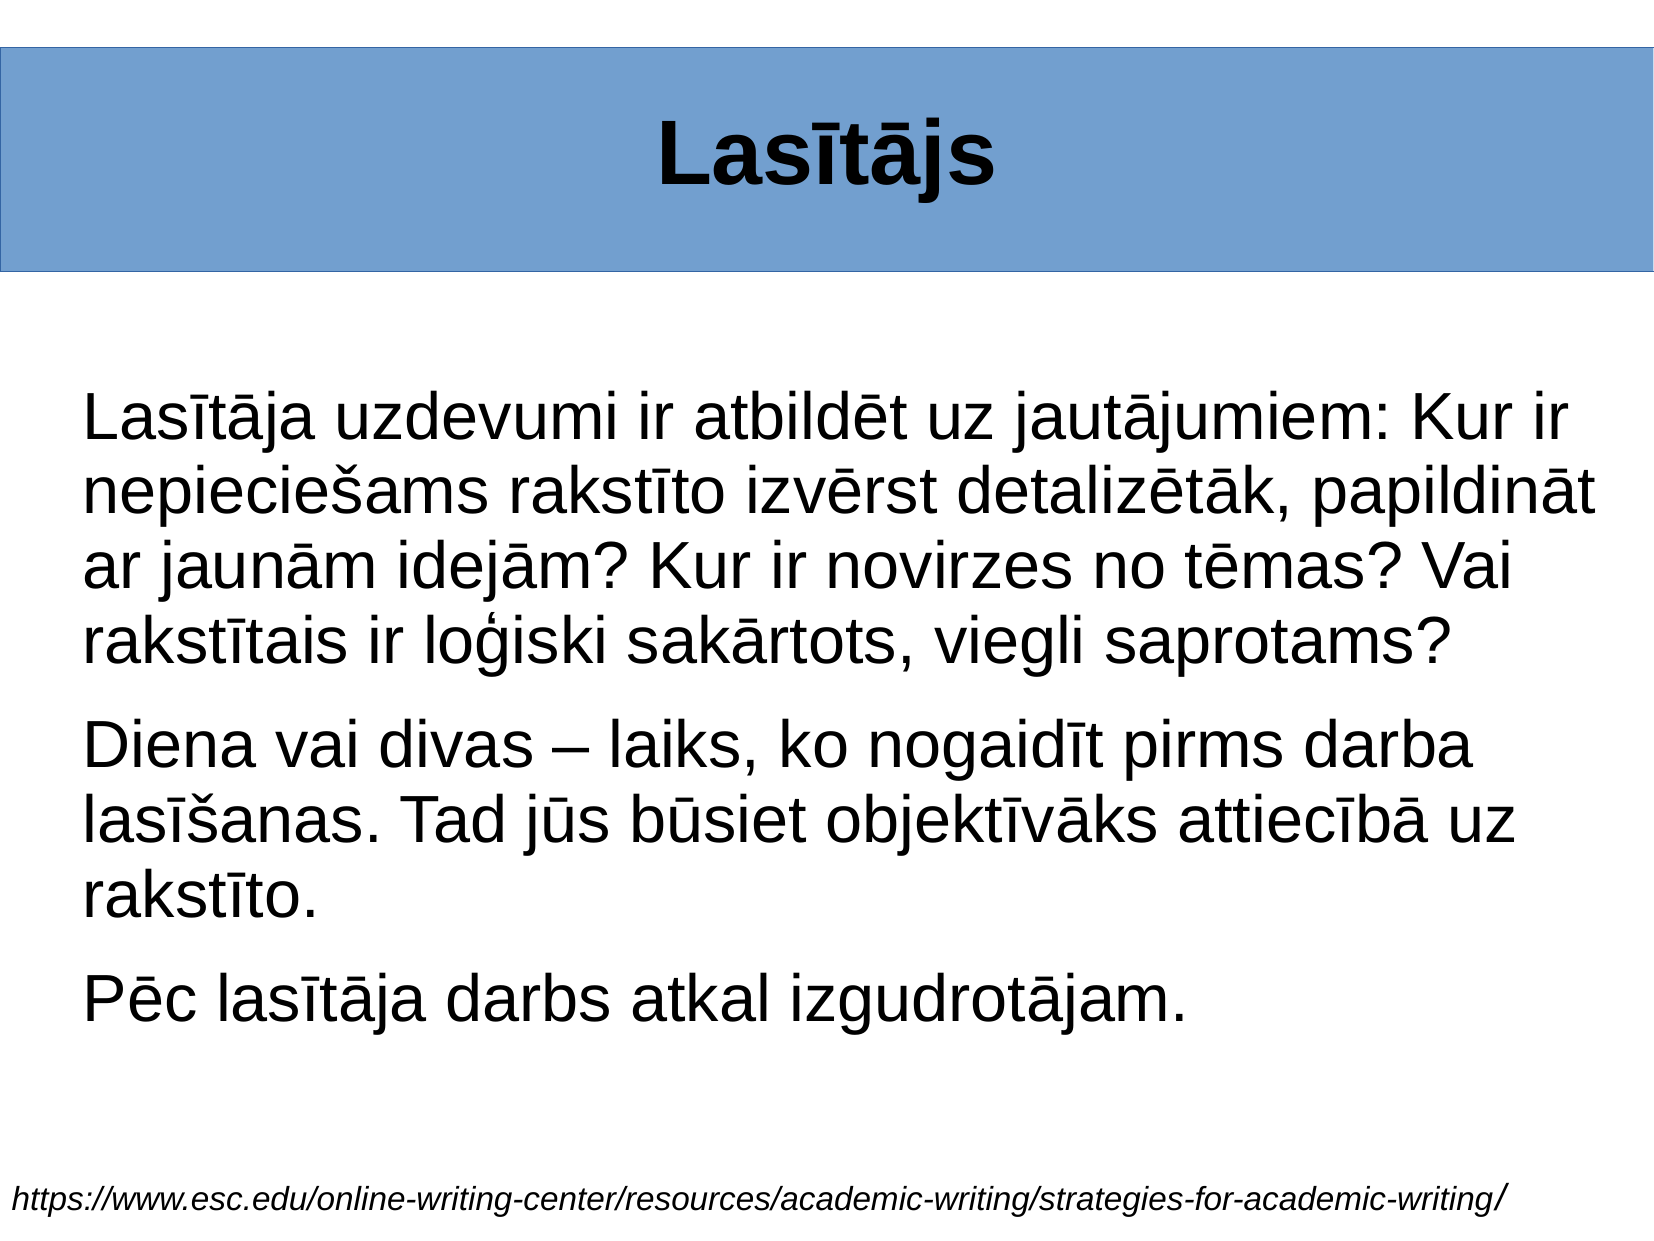

# Lasītājs
Lasītāja uzdevumi ir atbildēt uz jautājumiem: Kur ir nepieciešams rakstīto izvērst detalizētāk, papildināt ar jaunām idejām? Kur ir novirzes no tēmas? Vai rakstītais ir loģiski sakārtots, viegli saprotams?
Diena vai divas – laiks, ko nogaidīt pirms darba lasīšanas. Tad jūs būsiet objektīvāks attiecībā uz rakstīto.
Pēc lasītāja darbs atkal izgudrotājam.
https://www.esc.edu/online-writing-center/resources/academic-writing/strategies-for-academic-writing/